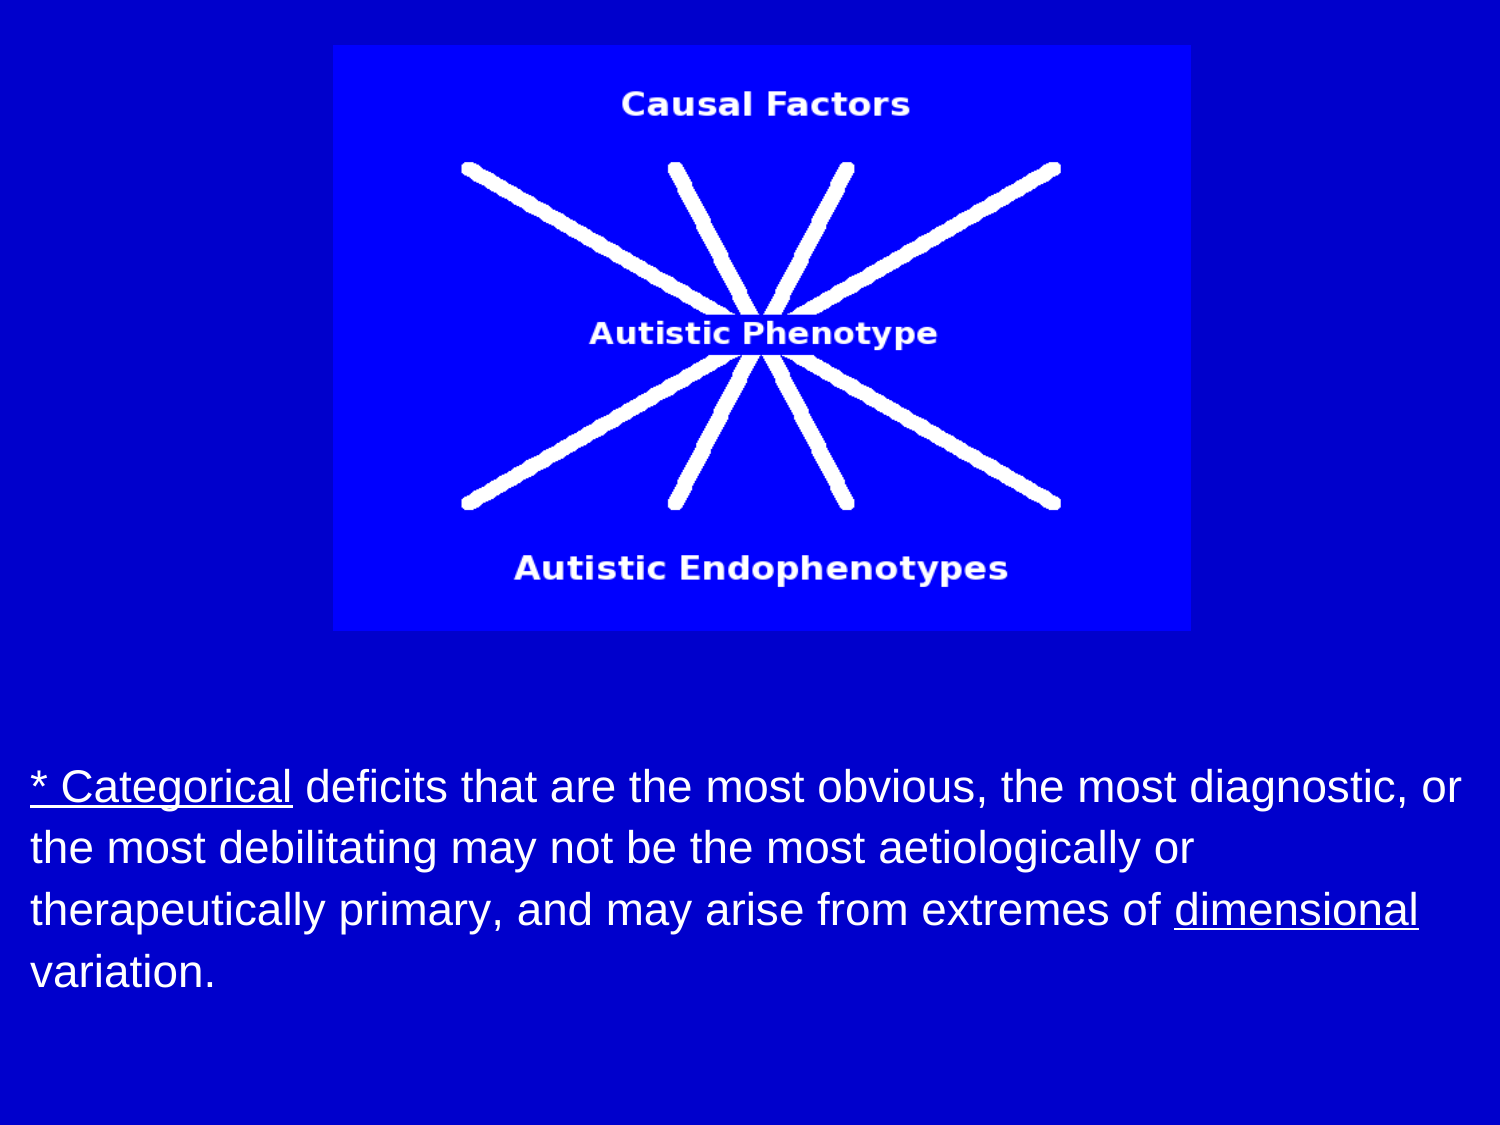

# * Categorical deficits that are the most obvious, the most diagnostic, or the most debilitating may not be the most aetiologically or therapeutically primary, and may arise from extremes of dimensional variation.